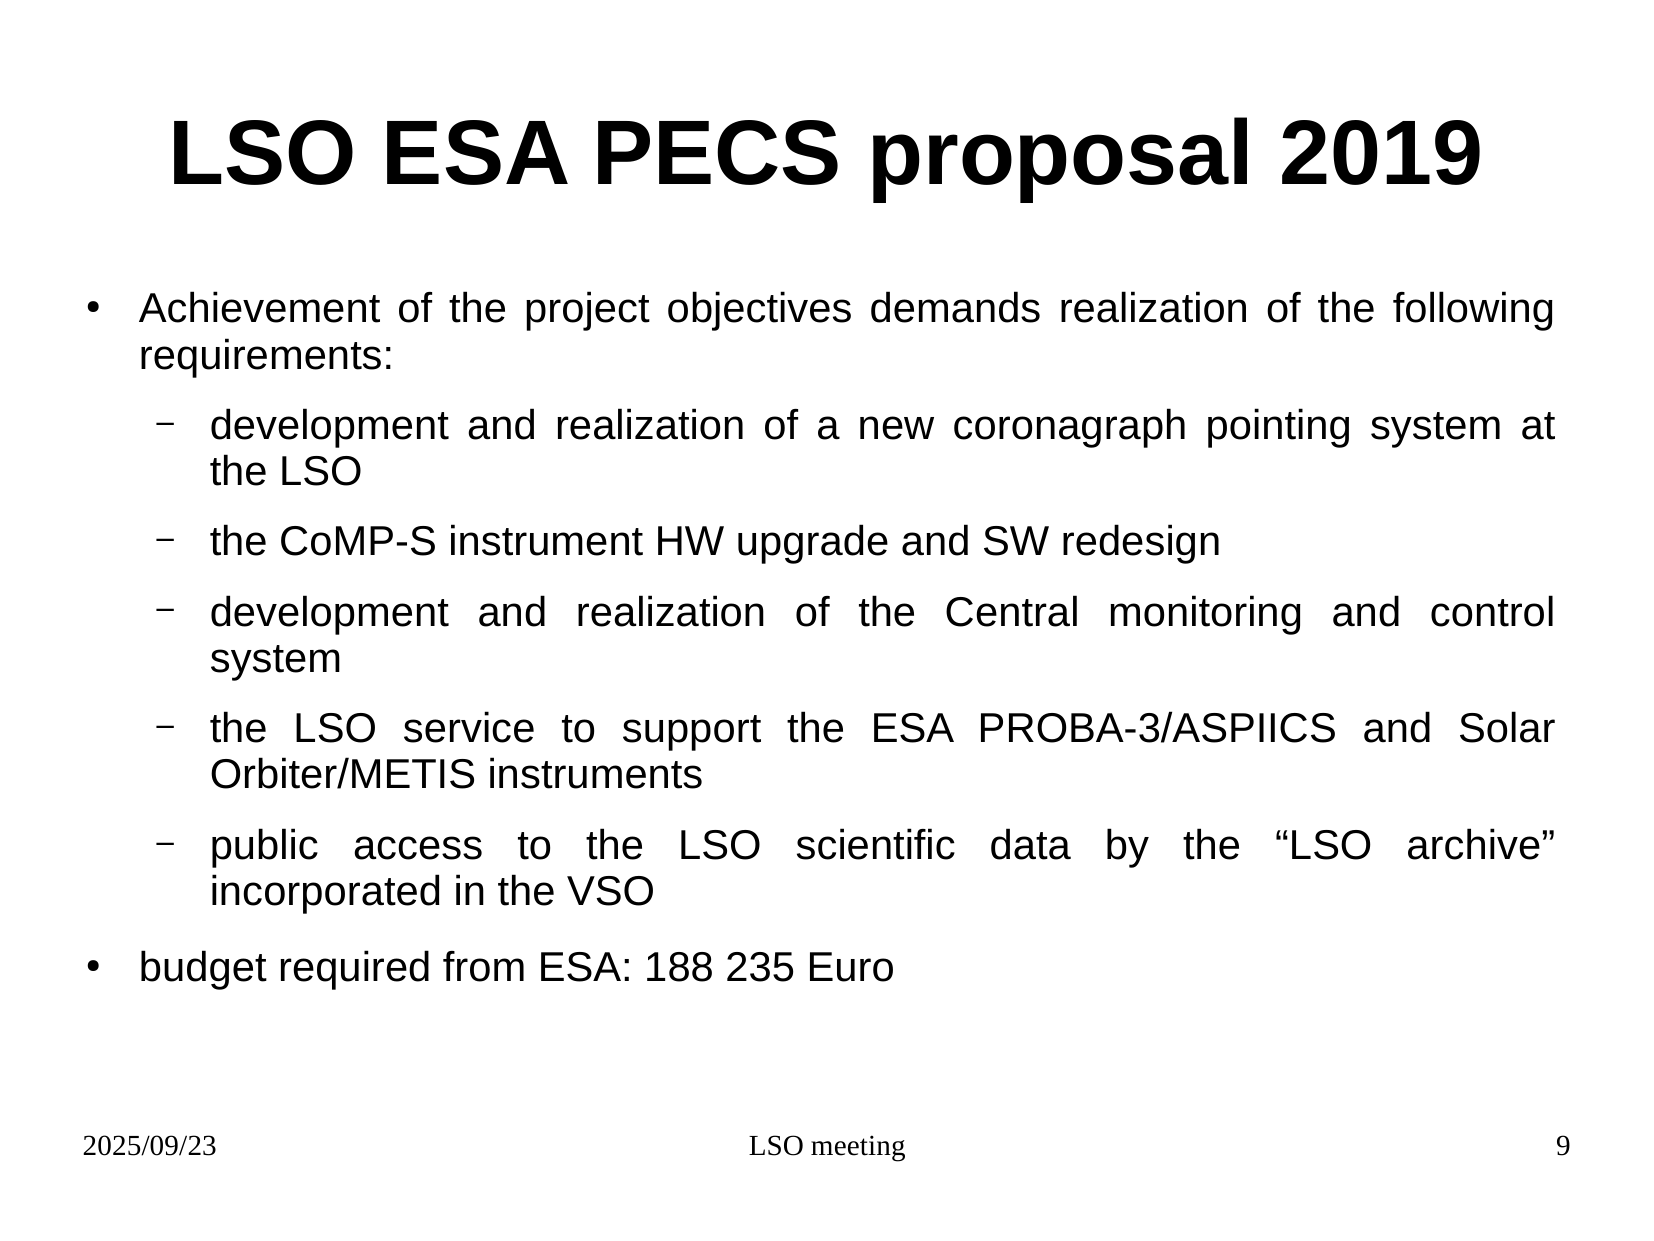

# LSO ESA PECS proposal 2019
Achievement of the project objectives demands realization of the following requirements:
development and realization of a new coronagraph pointing system at the LSO
the CoMP-S instrument HW upgrade and SW redesign
development and realization of the Central monitoring and control system
the LSO service to support the ESA PROBA-3/ASPIICS and Solar Orbiter/METIS instruments
public access to the LSO scientific data by the “LSO archive” incorporated in the VSO
budget required from ESA: 188 235 Euro
2025/09/23
LSO meeting
9